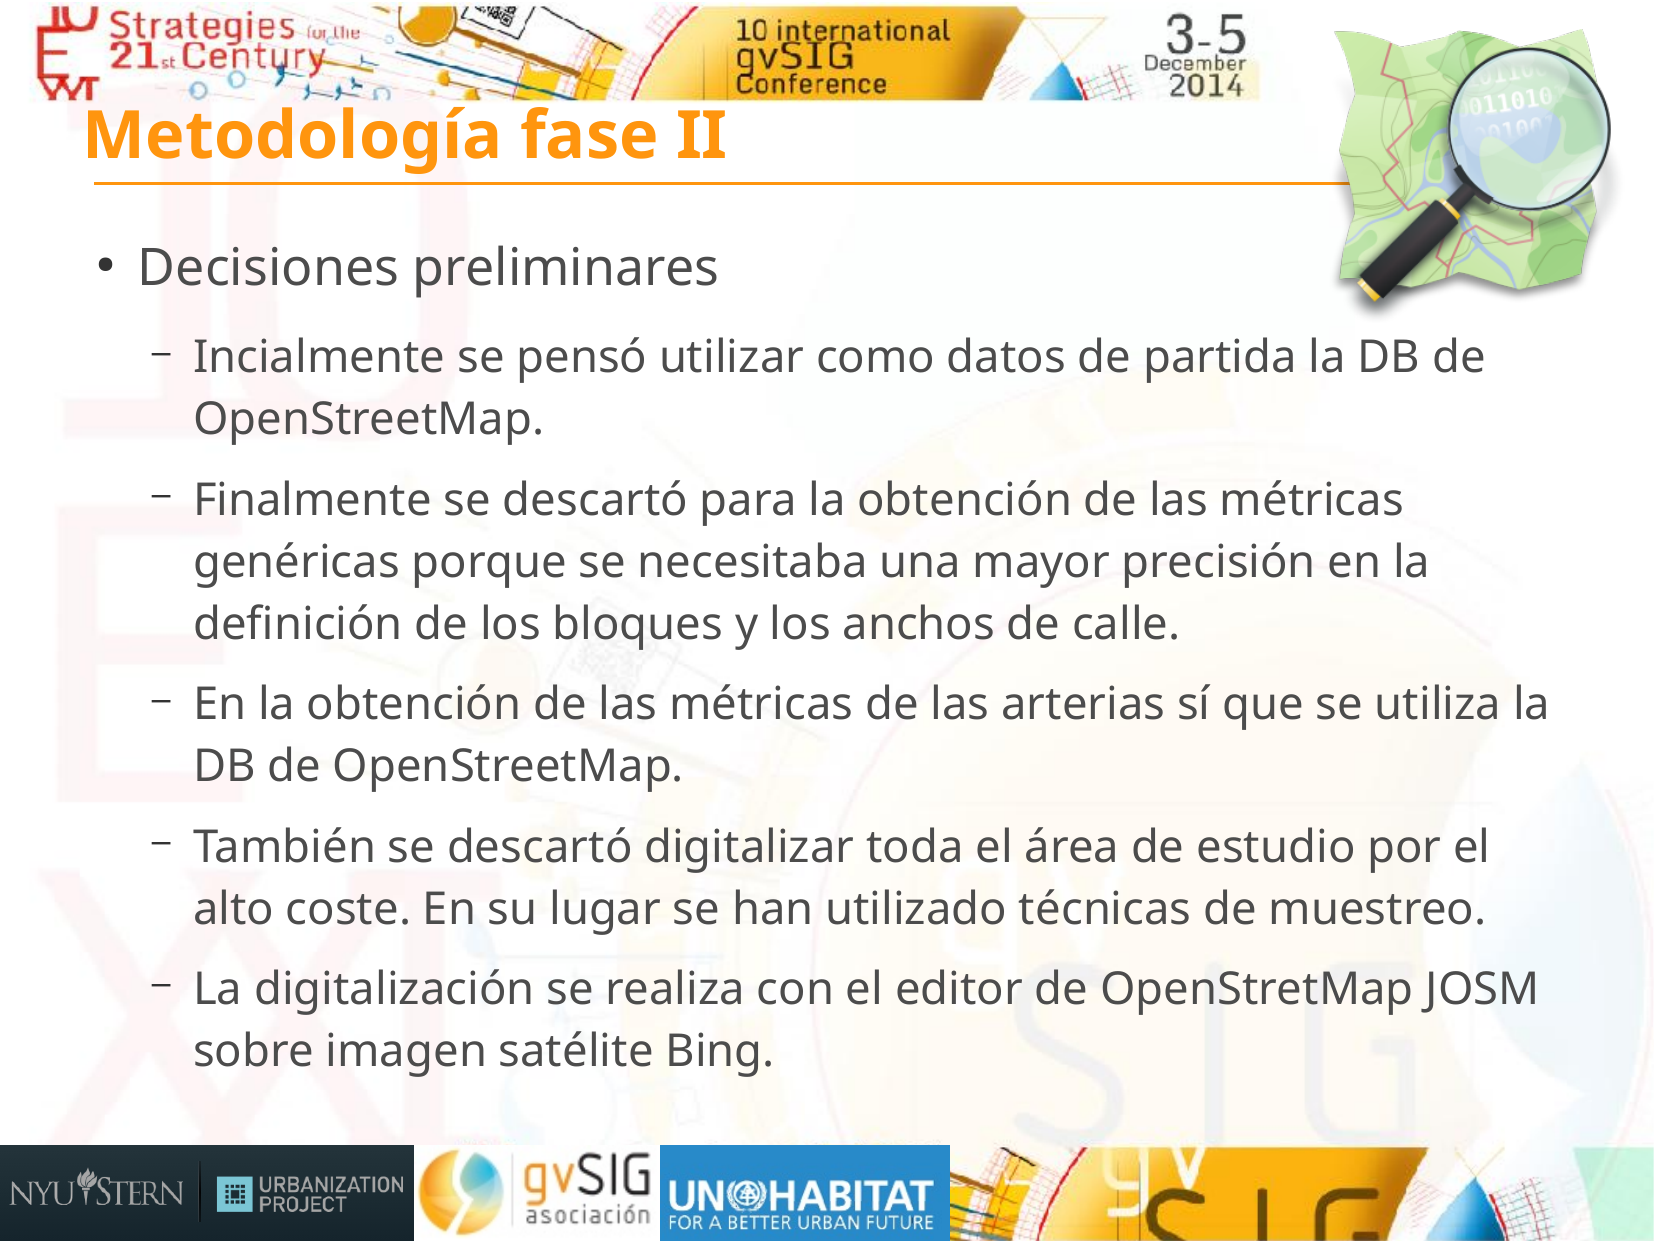

Metodología fase II
# Decisiones preliminares
Incialmente se pensó utilizar como datos de partida la DB de OpenStreetMap.
Finalmente se descartó para la obtención de las métricas genéricas porque se necesitaba una mayor precisión en la definición de los bloques y los anchos de calle.
En la obtención de las métricas de las arterias sí que se utiliza la DB de OpenStreetMap.
También se descartó digitalizar toda el área de estudio por el alto coste. En su lugar se han utilizado técnicas de muestreo.
La digitalización se realiza con el editor de OpenStretMap JOSM sobre imagen satélite Bing.